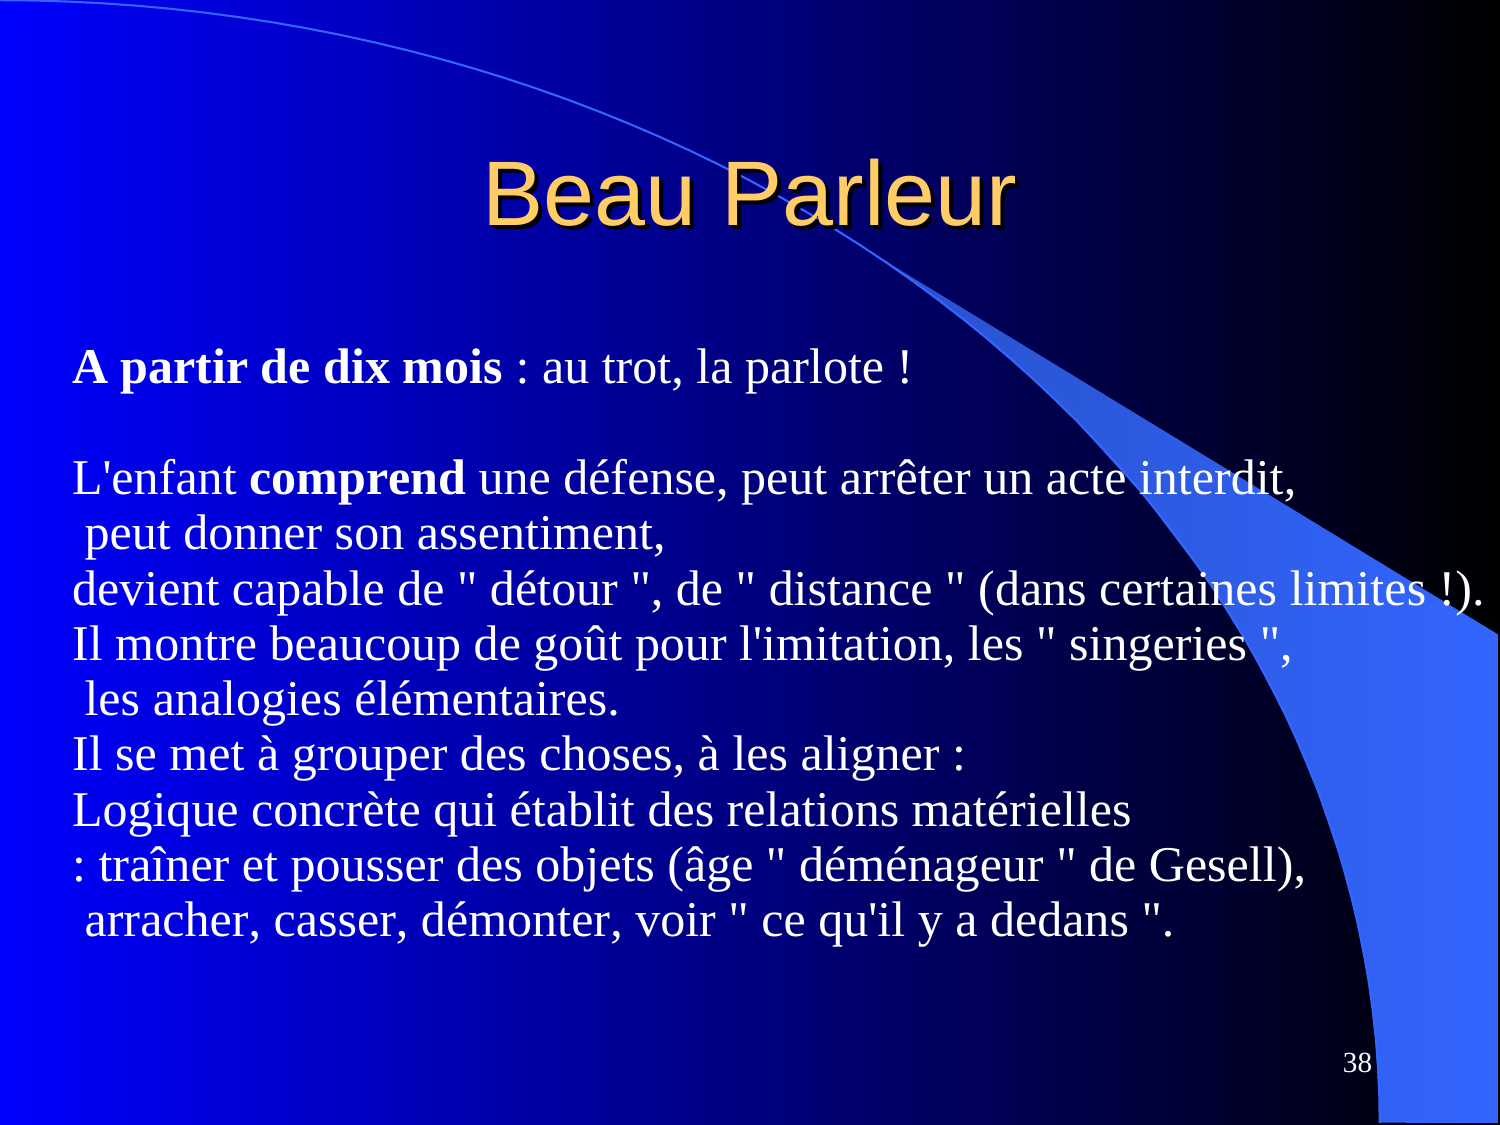

# Beau Parleur
A partir de dix mois : au trot, la parlote !
L'enfant comprend une défense, peut arrêter un acte interdit,
 peut donner son assentiment,
devient capable de " détour ", de " distance " (dans certaines limites !).
Il montre beaucoup de goût pour l'imitation, les " singeries ",
 les analogies élémentaires.
Il se met à grouper des choses, à les aligner :
Logique concrète qui établit des relations matérielles
: traîner et pousser des objets (âge " déménageur " de Gesell),
 arracher, casser, démonter, voir " ce qu'il y a dedans ".
38